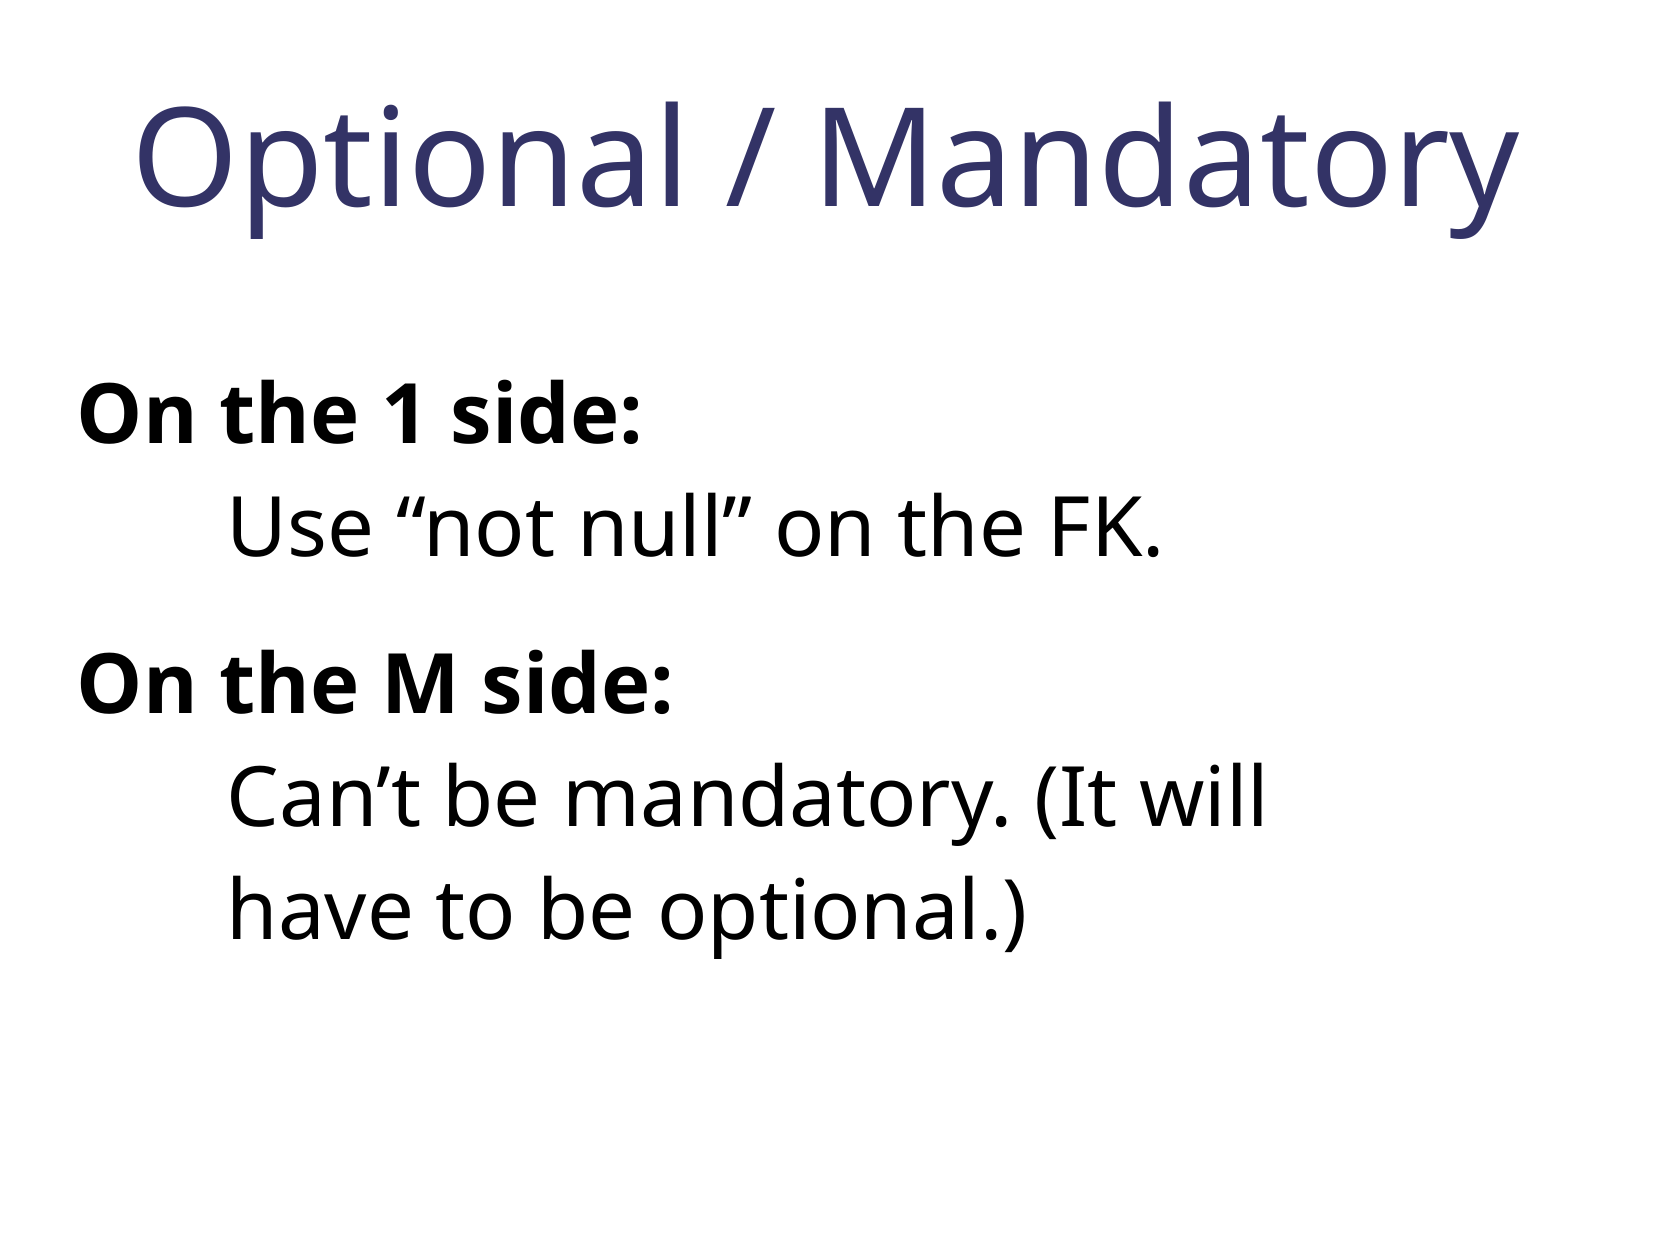

# Optional / Mandatory
On the 1 side:
		Use “not null” on the FK.
On the M side:
		Can’t be mandatory. (It will
		have to be optional.)